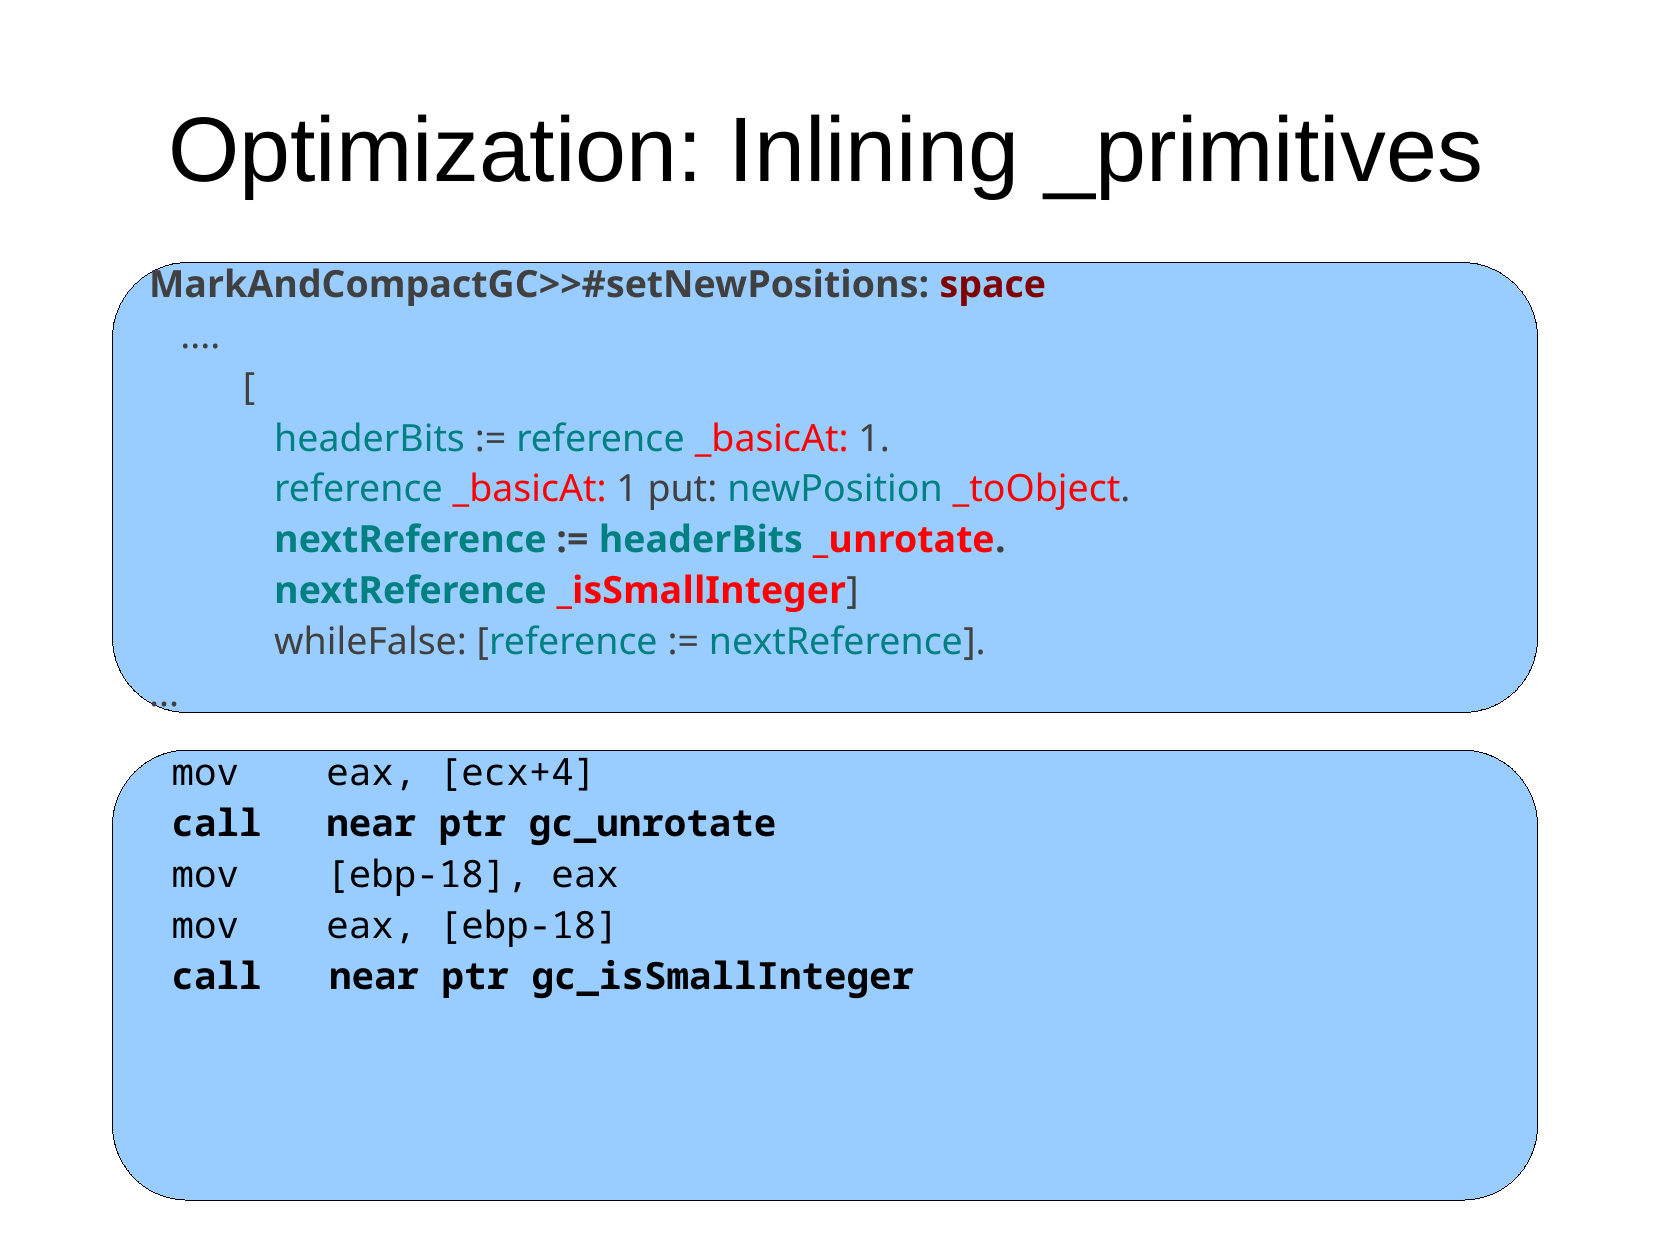

Optimization: Inlining _primitives
MarkAndCompactGC>>#setNewPositions: space
	....
			[
				headerBits := reference _basicAt: 1.
				reference _basicAt: 1 put: newPosition _toObject.
				nextReference := headerBits _unrotate.
				nextReference _isSmallInteger]
				whileFalse: [reference := nextReference].
...
 mov 		eax, [ecx+4]
 call 	near ptr gc_unrotate
 mov 		[ebp-18], eax
 mov 		eax, [ebp-18]
 call near ptr gc_isSmallInteger